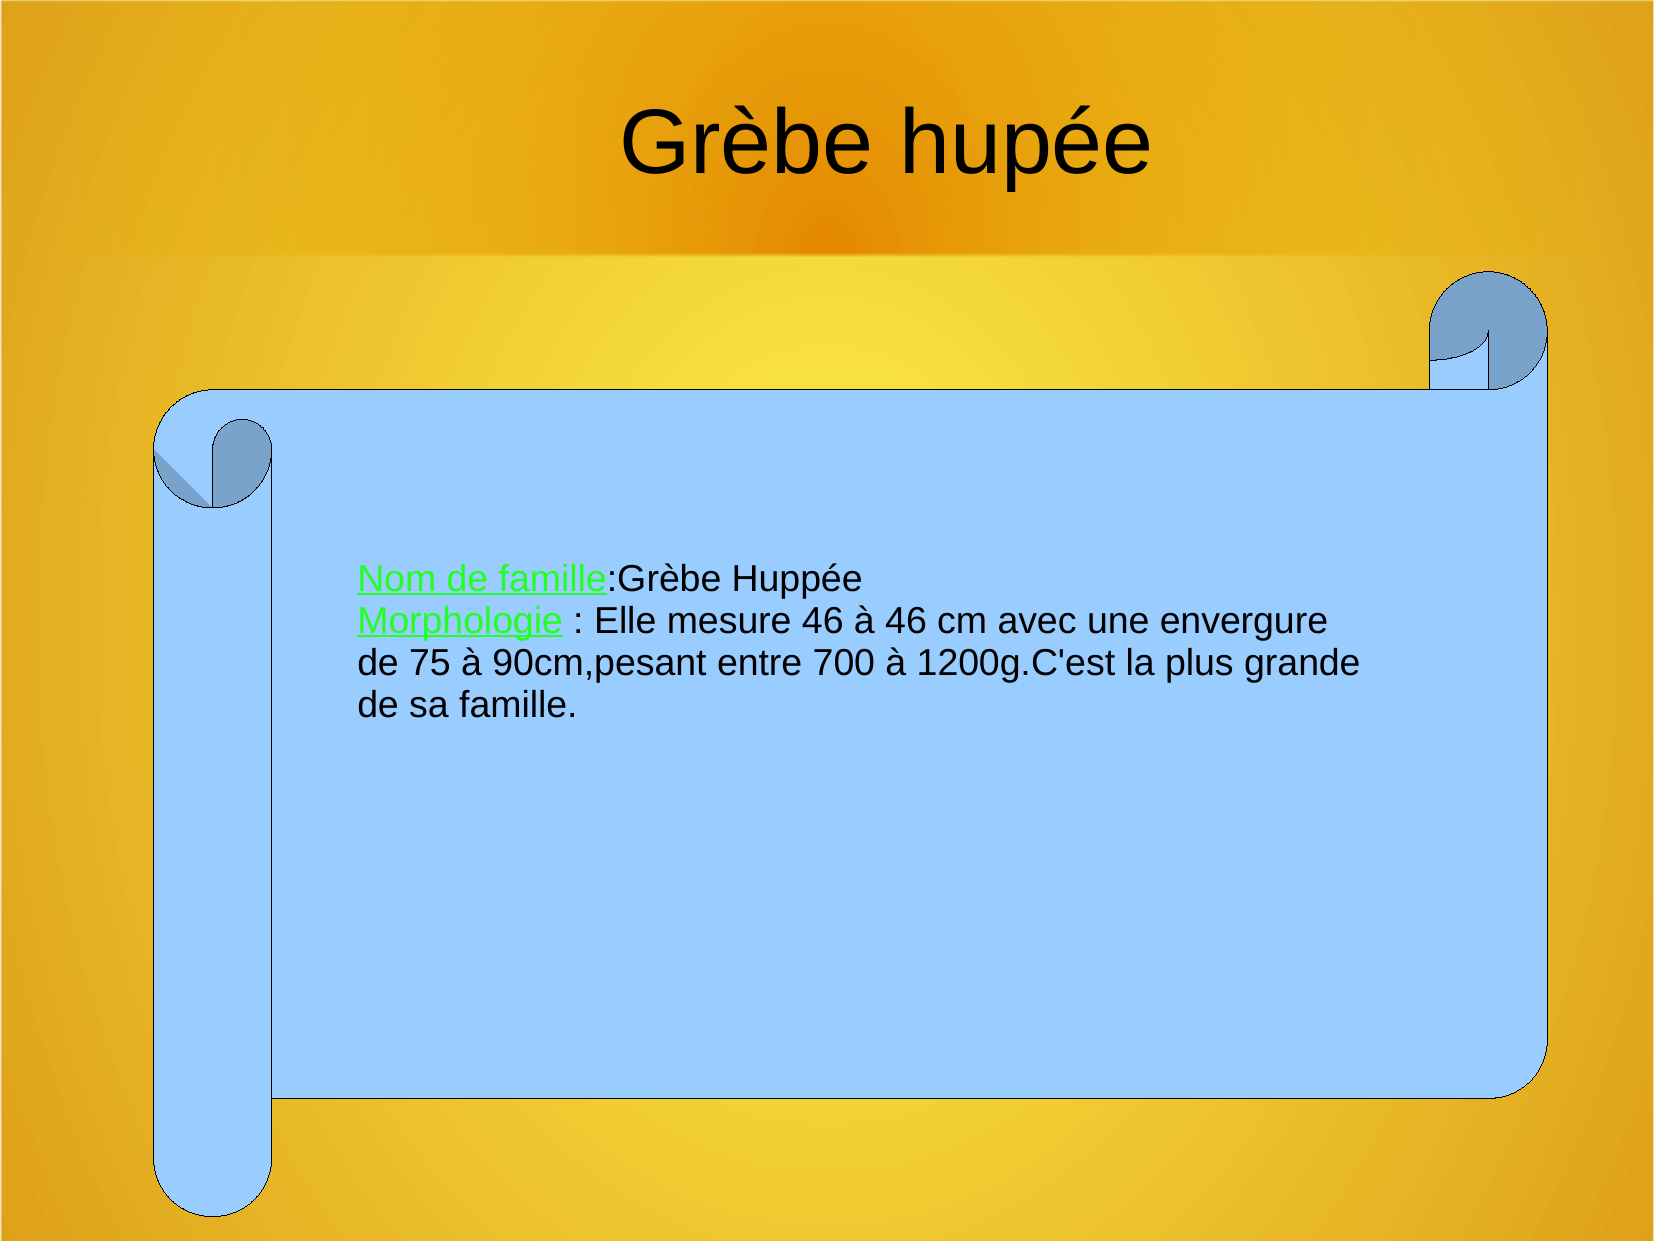

Grèbe hupée
Nom de famille:Grèbe Huppée
Morphologie : Elle mesure 46 à 46 cm avec une envergure de 75 à 90cm,pesant entre 700 à 1200g.C'est la plus grande de sa famille.